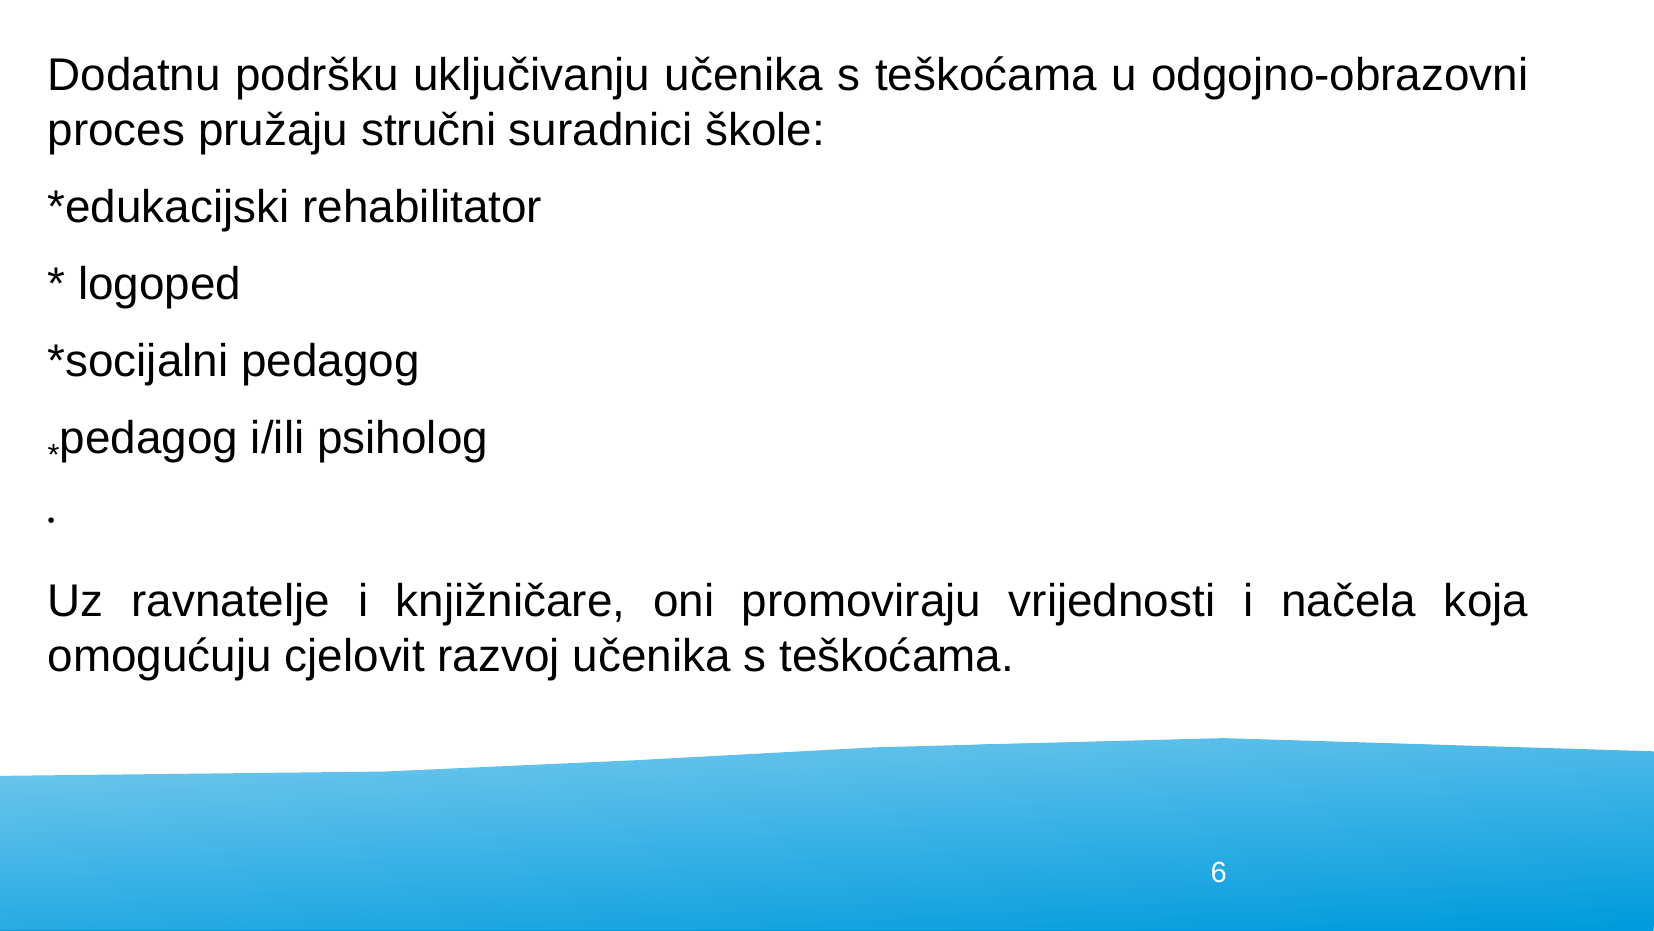

# Dodatnu podršku uključivanju učenika s teškoćama u odgojno-obrazovni proces pružaju stručni suradnici škole:
*edukacijski rehabilitator
* logoped
*socijalni pedagog
*pedagog i/ili psiholog
Uz ravnatelje i knjižničare, oni promoviraju vrijednosti i načela koja omogućuju cjelovit razvoj učenika s teškoćama.